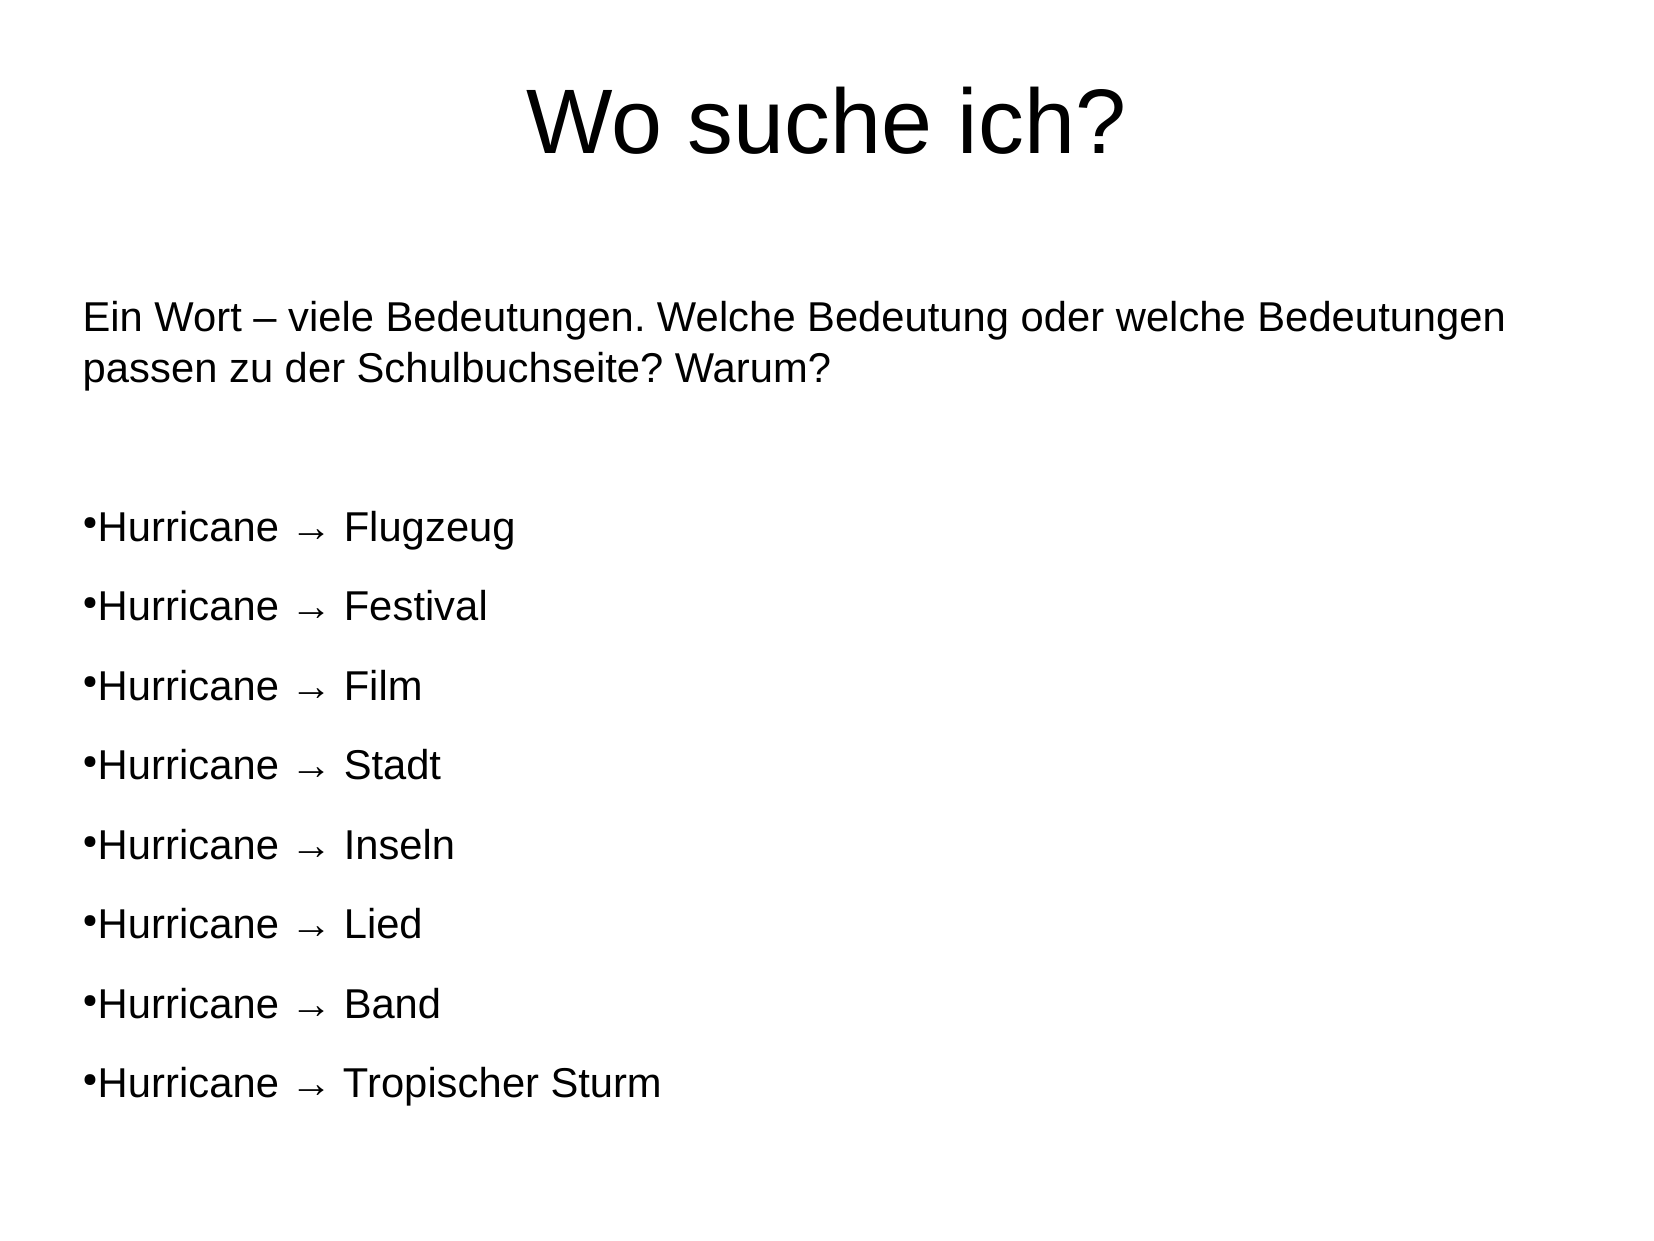

# Wo suche ich?
Ein Wort – viele Bedeutungen. Welche Bedeutung oder welche Bedeutungen passen zu der Schulbuchseite? Warum?
Hurricane → Flugzeug
Hurricane → Festival
Hurricane → Film
Hurricane → Stadt
Hurricane → Inseln
Hurricane → Lied
Hurricane → Band
Hurricane → Tropischer Sturm